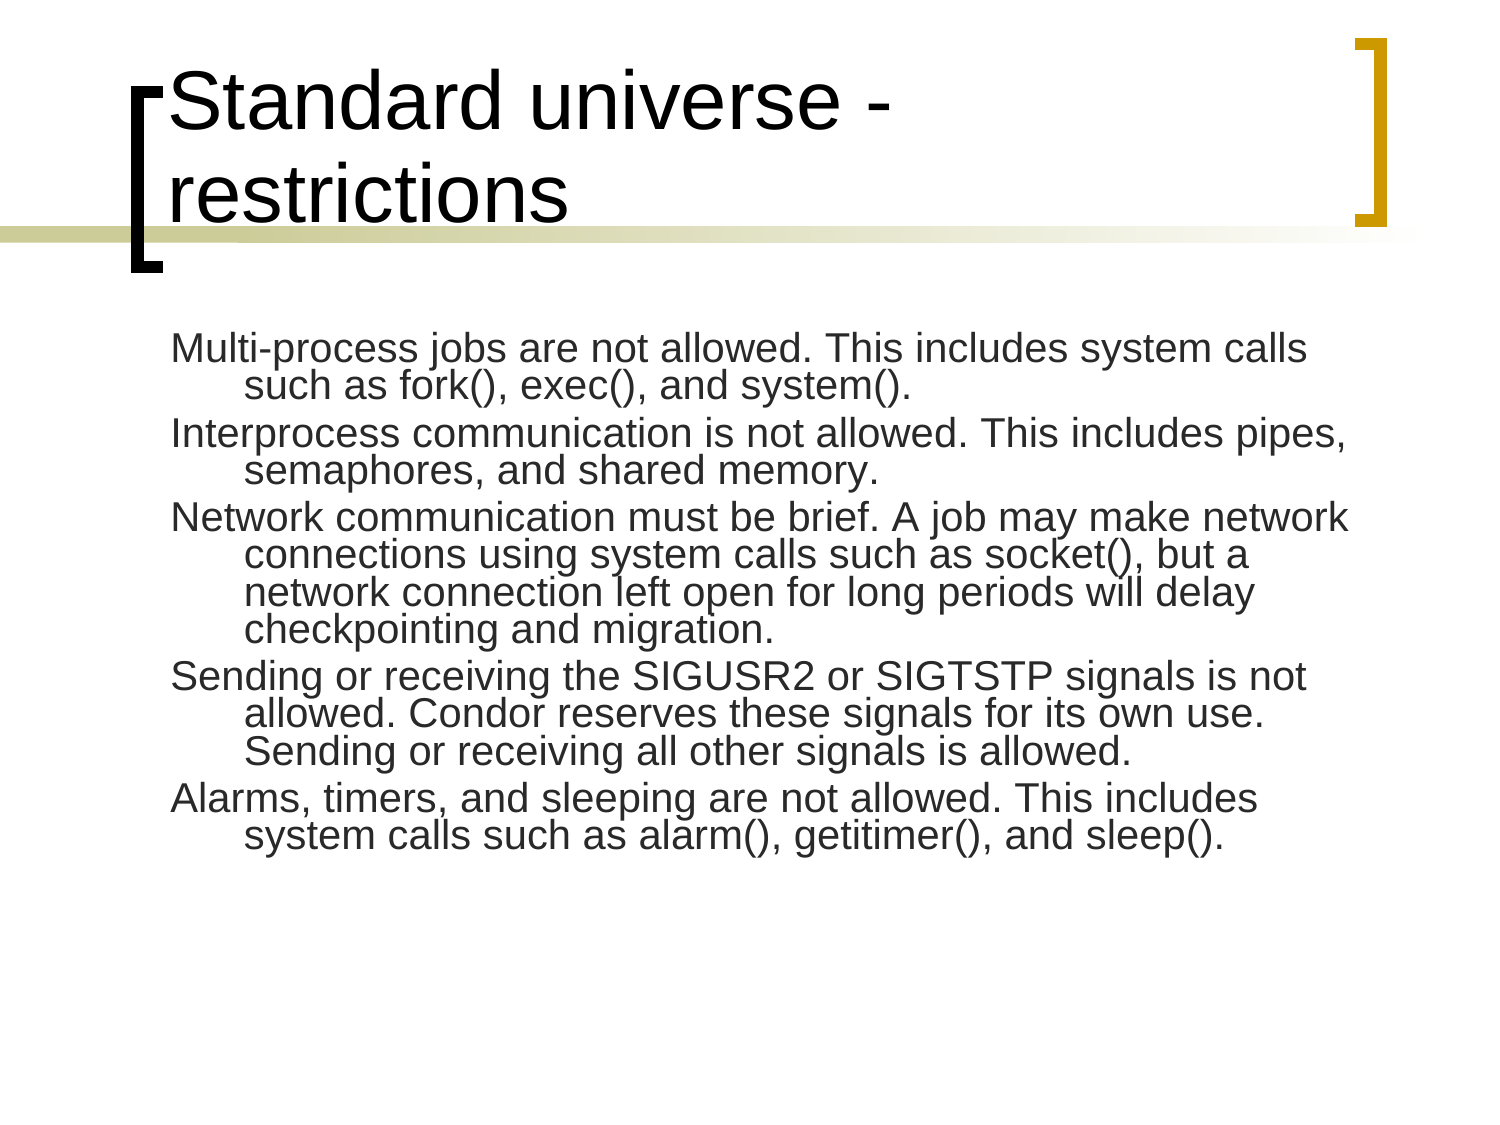

# Standard universe - restrictions
Multi-process jobs are not allowed. This includes system calls such as fork(), exec(), and system().
Interprocess communication is not allowed. This includes pipes, semaphores, and shared memory.
Network communication must be brief. A job may make network connections using system calls such as socket(), but a network connection left open for long periods will delay checkpointing and migration.
Sending or receiving the SIGUSR2 or SIGTSTP signals is not allowed. Condor reserves these signals for its own use. Sending or receiving all other signals is allowed.
Alarms, timers, and sleeping are not allowed. This includes system calls such as alarm(), getitimer(), and sleep().